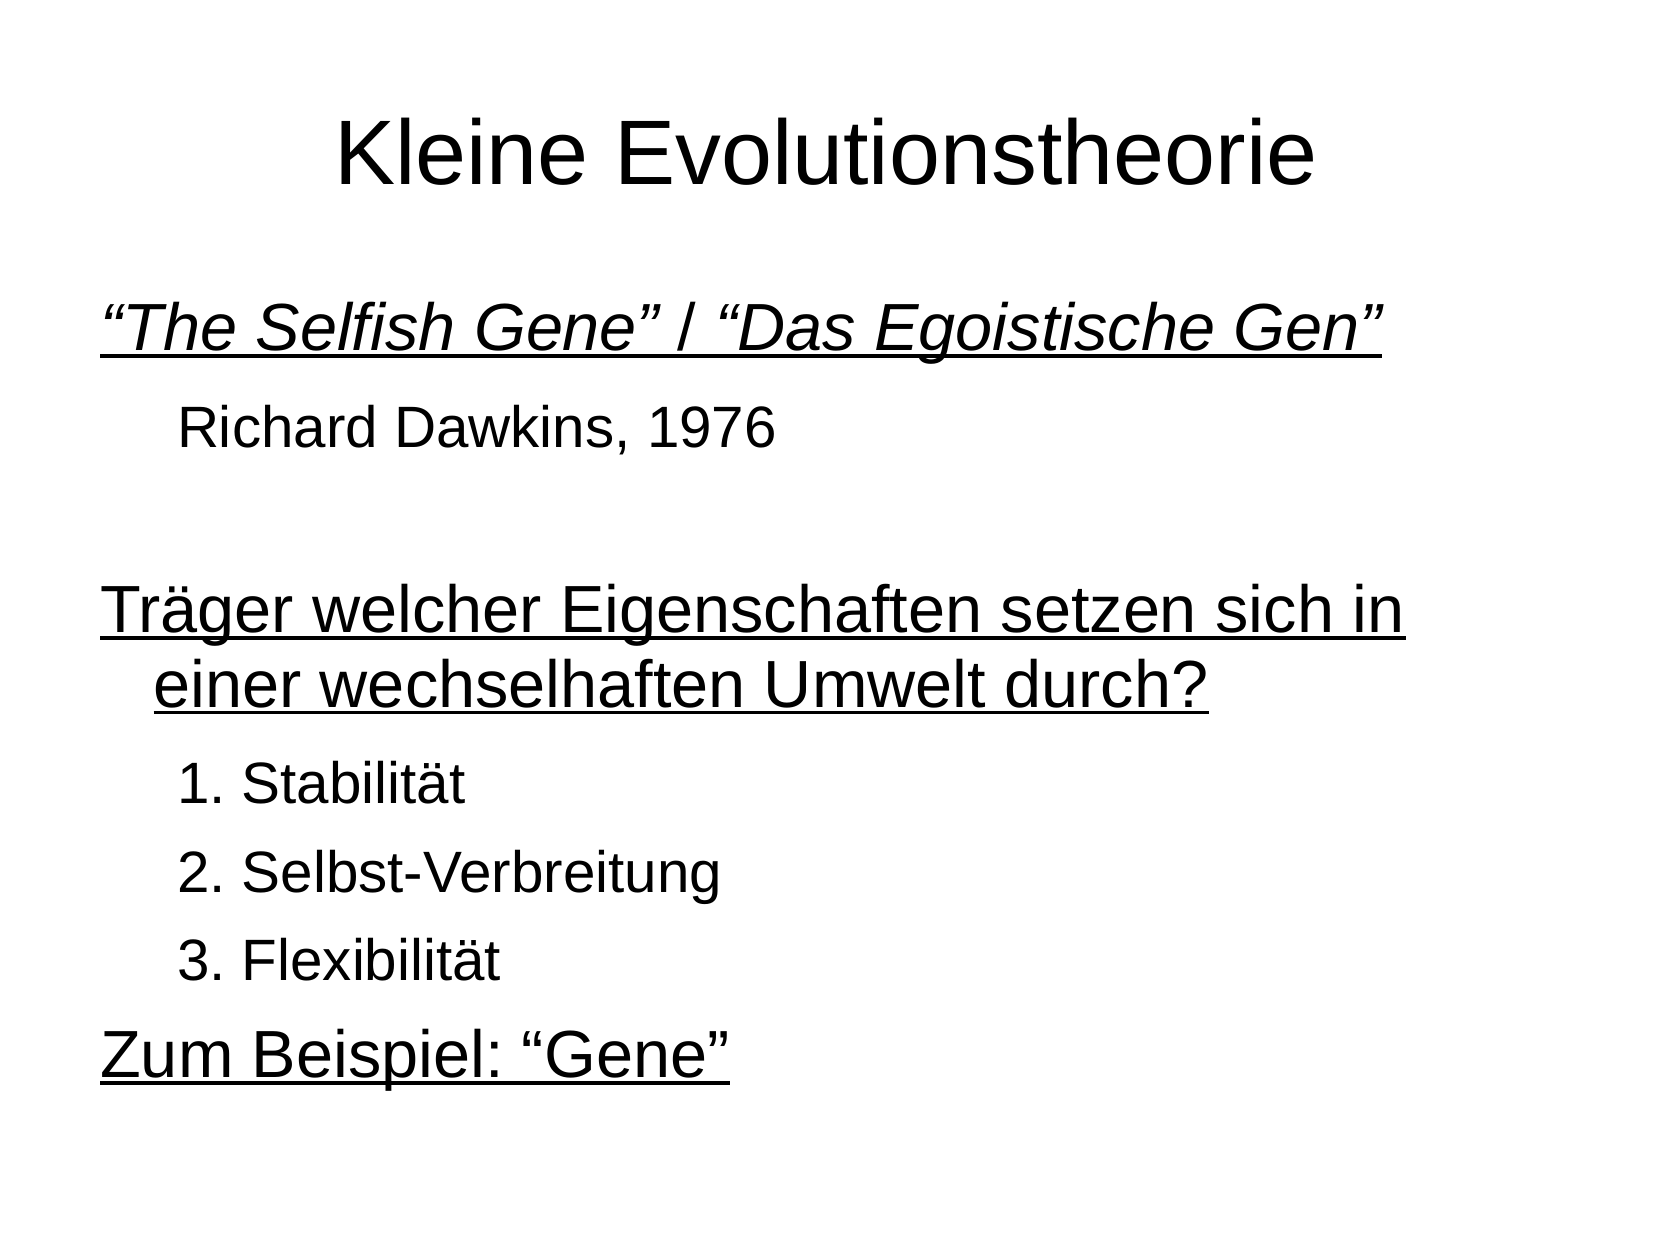

# Kleine Evolutionstheorie
“The Selfish Gene” / “Das Egoistische Gen”
Richard Dawkins, 1976
Träger welcher Eigenschaften setzen sich in einer wechselhaften Umwelt durch?
1. Stabilität
2. Selbst-Verbreitung
3. Flexibilität
Zum Beispiel: “Gene”